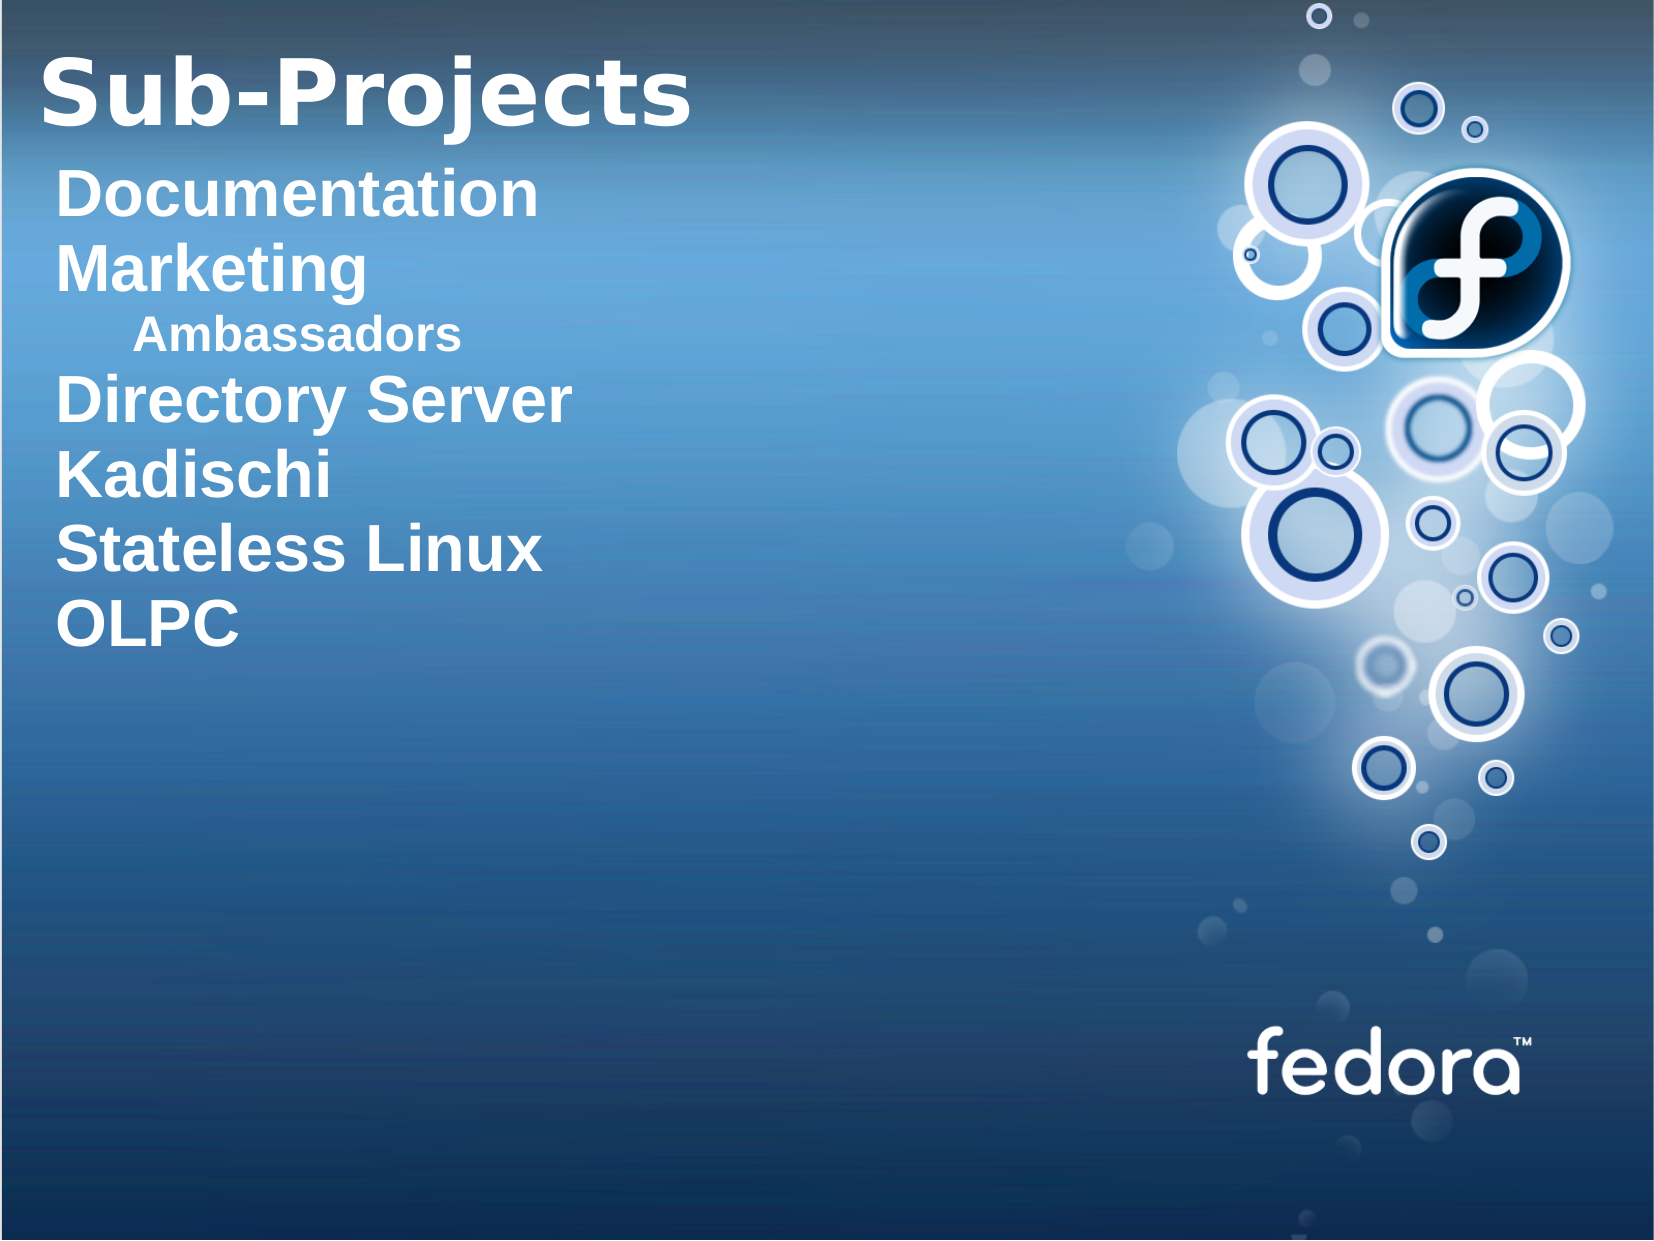

# Sub-Projects
Documentation
Marketing
Ambassadors
Directory Server
Kadischi
Stateless Linux
OLPC